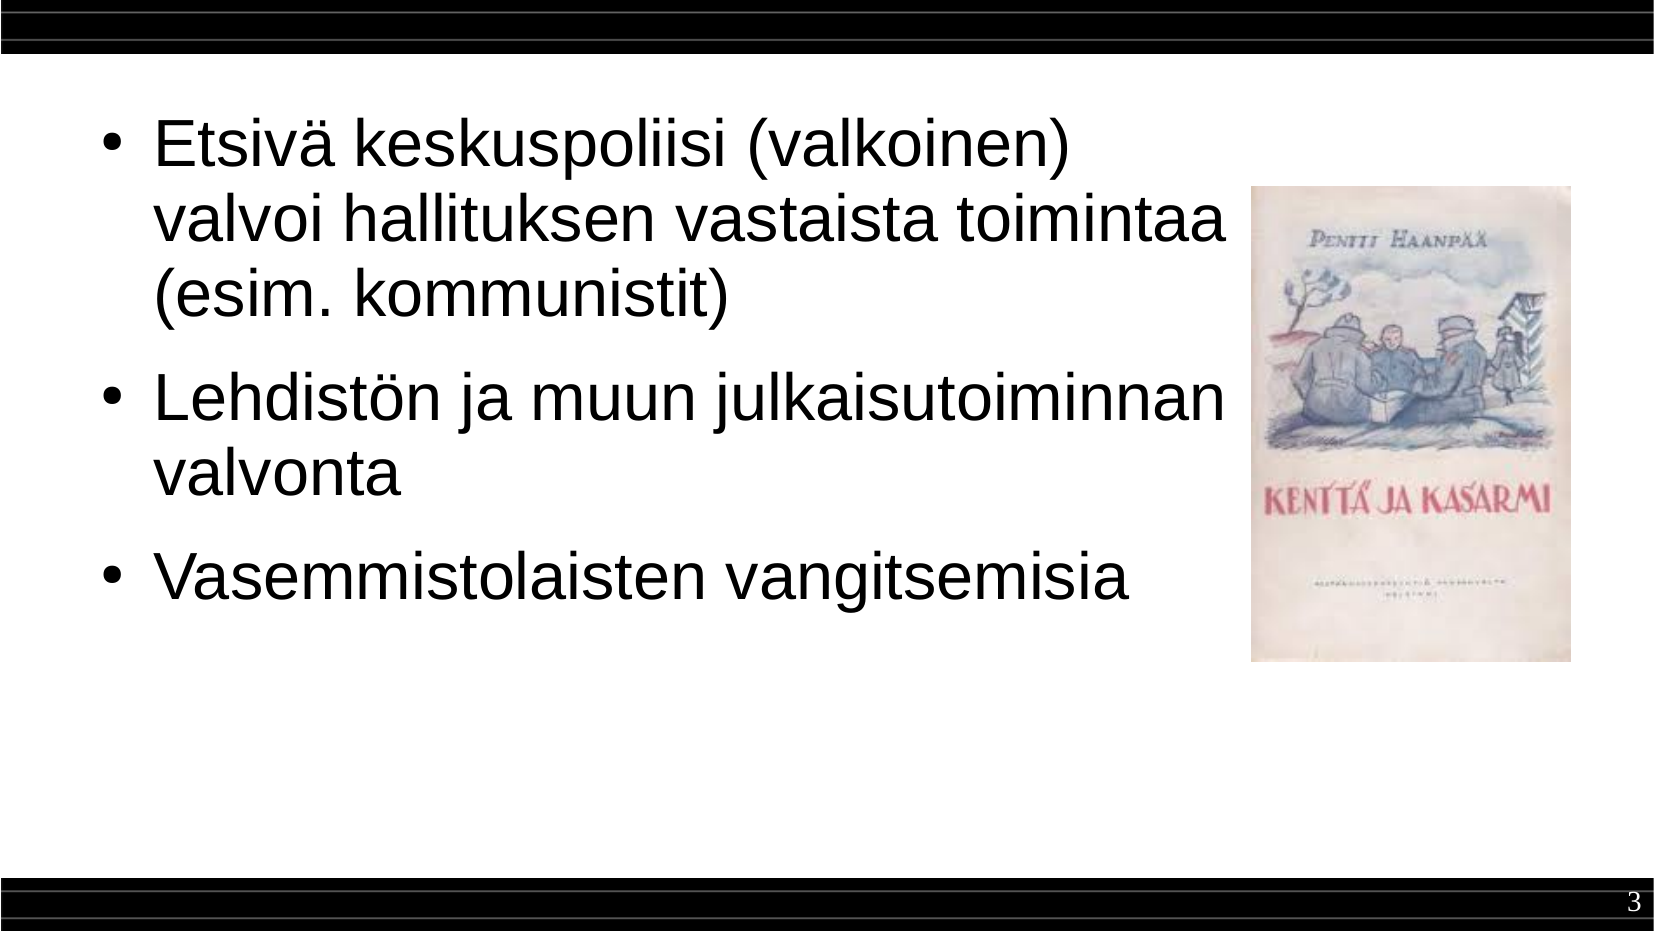

# Etsivä keskuspoliisi (valkoinen) valvoi hallituksen vastaista toimintaa (esim. kommunistit)
Lehdistön ja muun julkaisutoiminnan valvonta
Vasemmistolaisten vangitsemisia